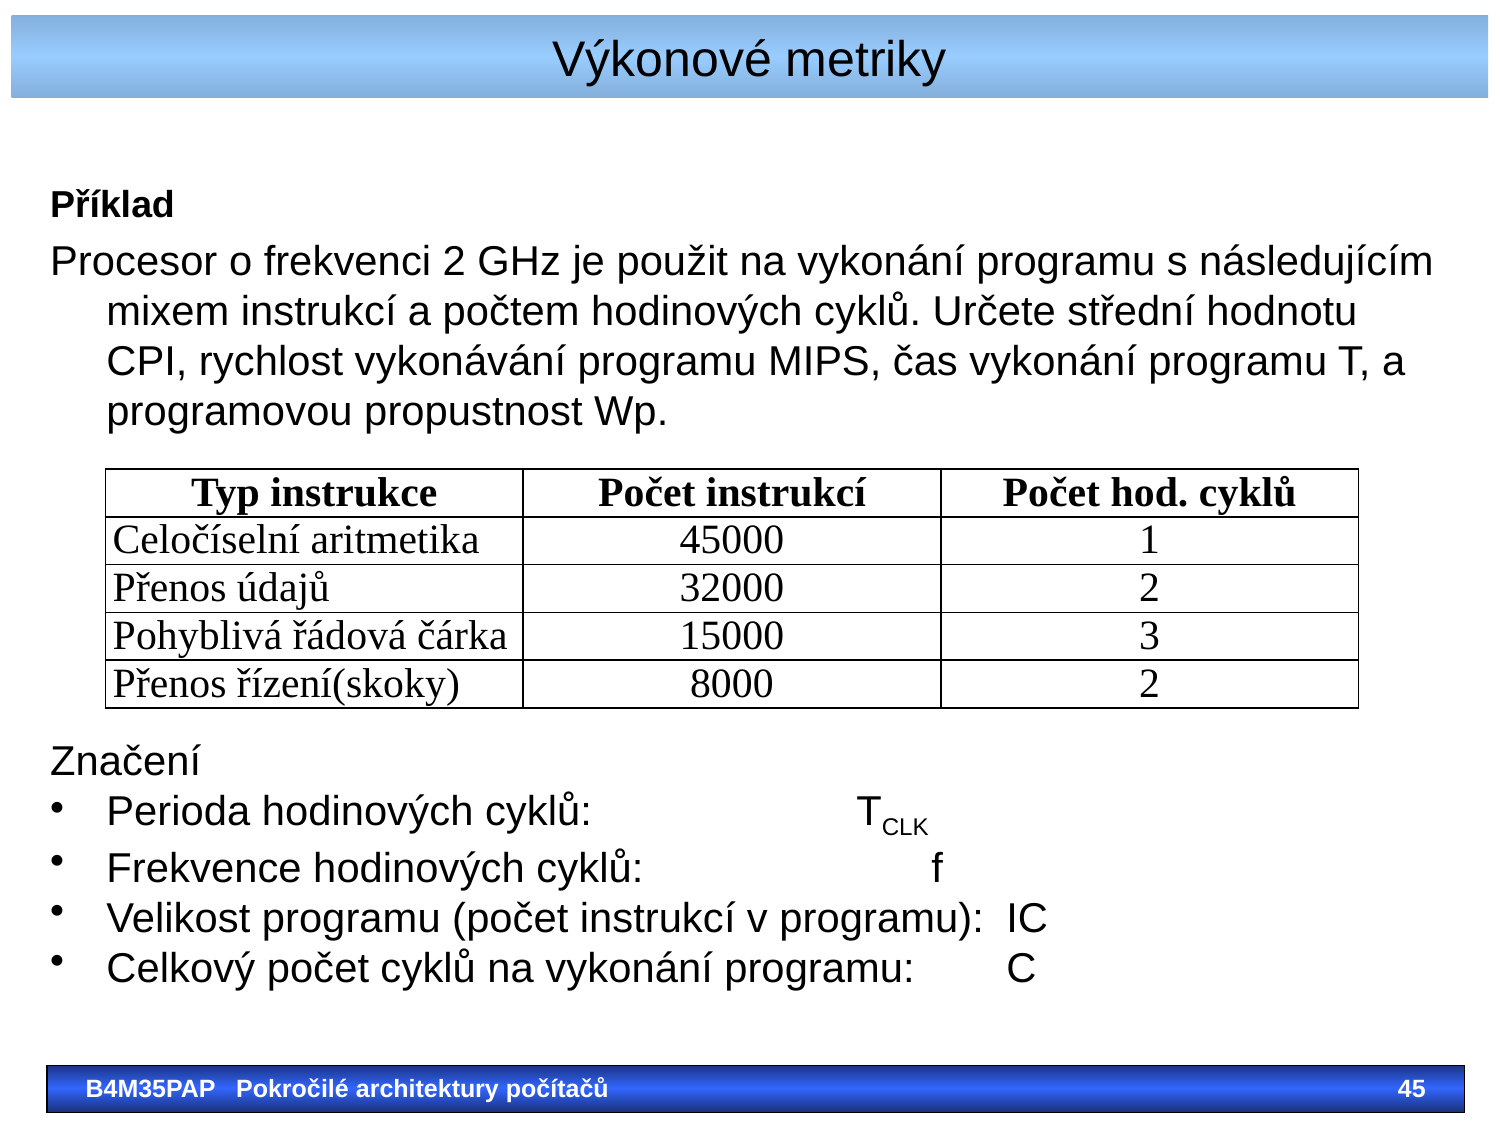

# Výkonové metriky
Příklad
Procesor o frekvenci 2 GHz je použit na vykonání programu s následujícím mixem instrukcí a počtem hodinových cyklů. Určete střední hodnotu CPI, rychlost vykonávání programu MIPS, čas vykonání programu T, a programovou propustnost Wp.
Značení
Perioda hodinových cyklů:				TCLK
Frekvence hodinových cyklů:				f
Velikost programu (počet instrukcí v programu):	IC
Celkový počet cyklů na vykonání programu: 		C
| Typ instrukce | Počet instrukcí | Počet hod. cyklů |
| --- | --- | --- |
| Celočíselní aritmetika | 45000 | 1 |
| Přenos údajů | 32000 | 2 |
| Pohyblivá řádová čárka | 15000 | 3 |
| Přenos řízení(skoky) | 8000 | 2 |
B4M35PAP Pokročilé architektury počítačů